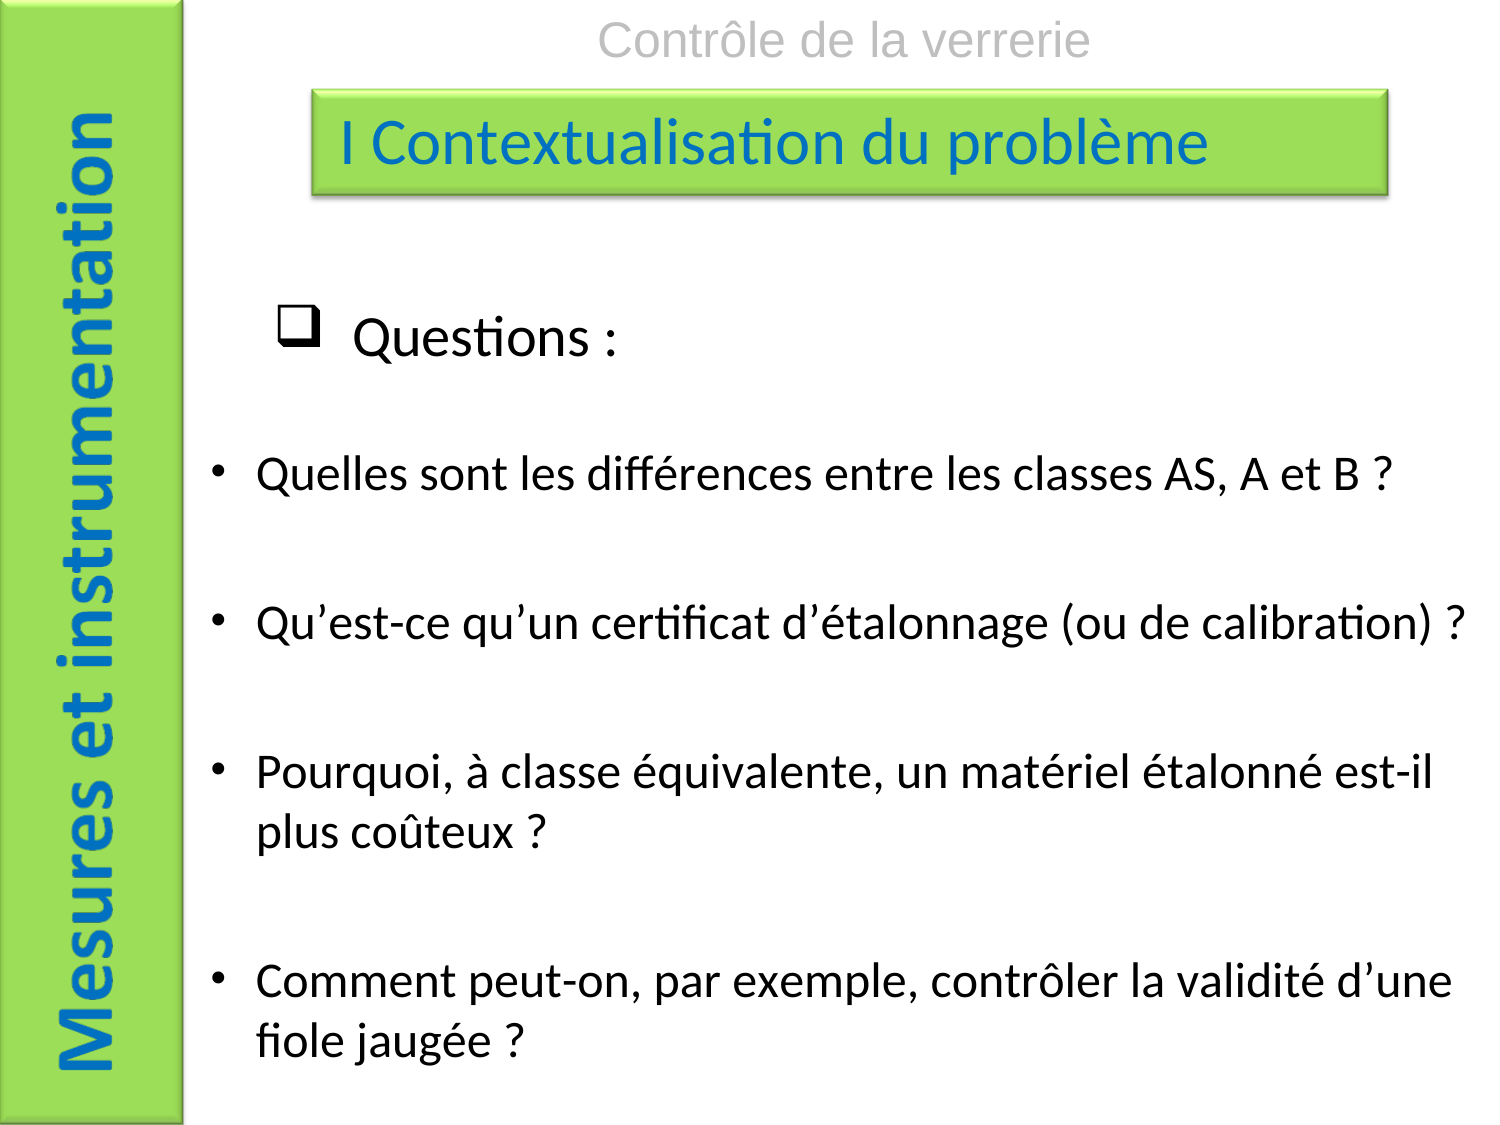

Contrôle de la verrerie
I Contextualisation du problème
 Questions :
Quelles sont les différences entre les classes AS, A et B ?
Qu’est-ce qu’un certificat d’étalonnage (ou de calibration) ?
Pourquoi, à classe équivalente, un matériel étalonné est-il plus coûteux ?
Comment peut-on, par exemple, contrôler la validité d’une fiole jaugée ?